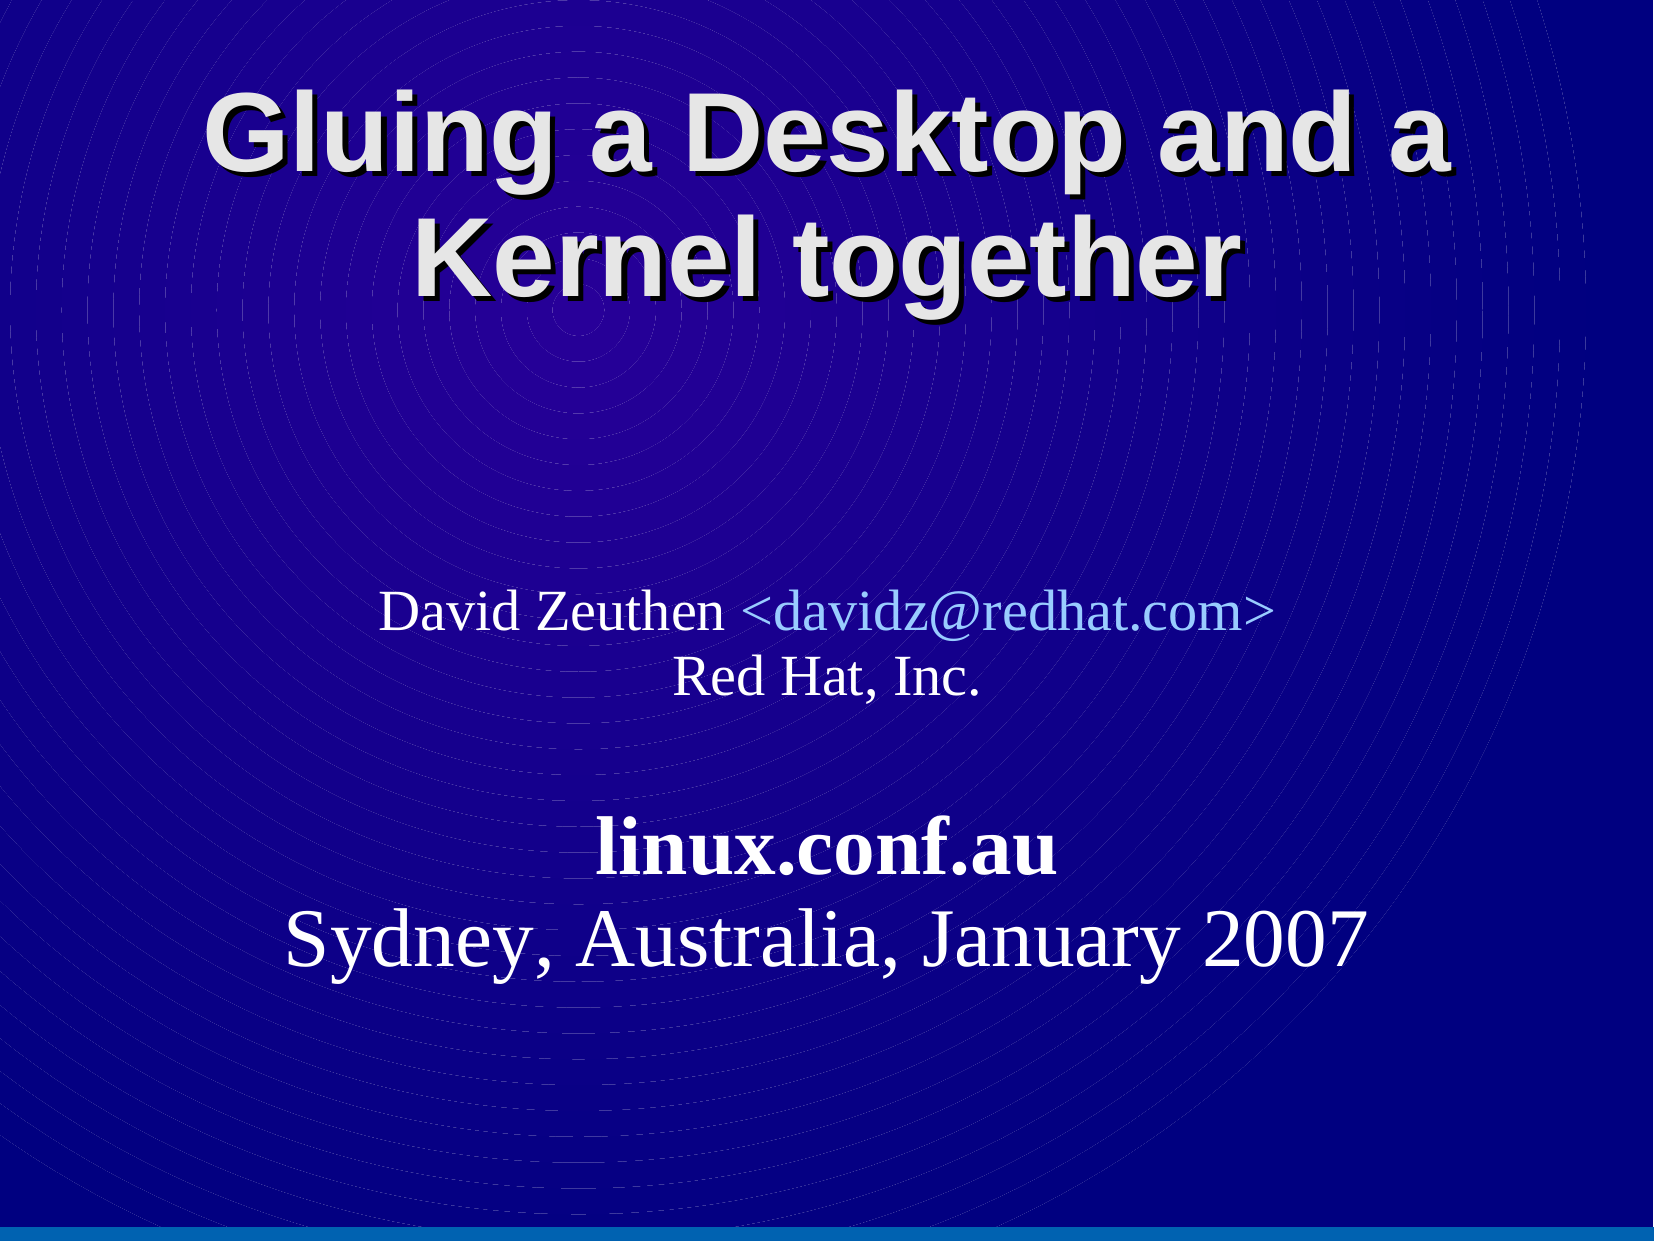

# Gluing a Desktop and a Kernel together
David Zeuthen <davidz@redhat.com>
Red Hat, Inc.
linux.conf.au
Sydney, Australia, January 2007